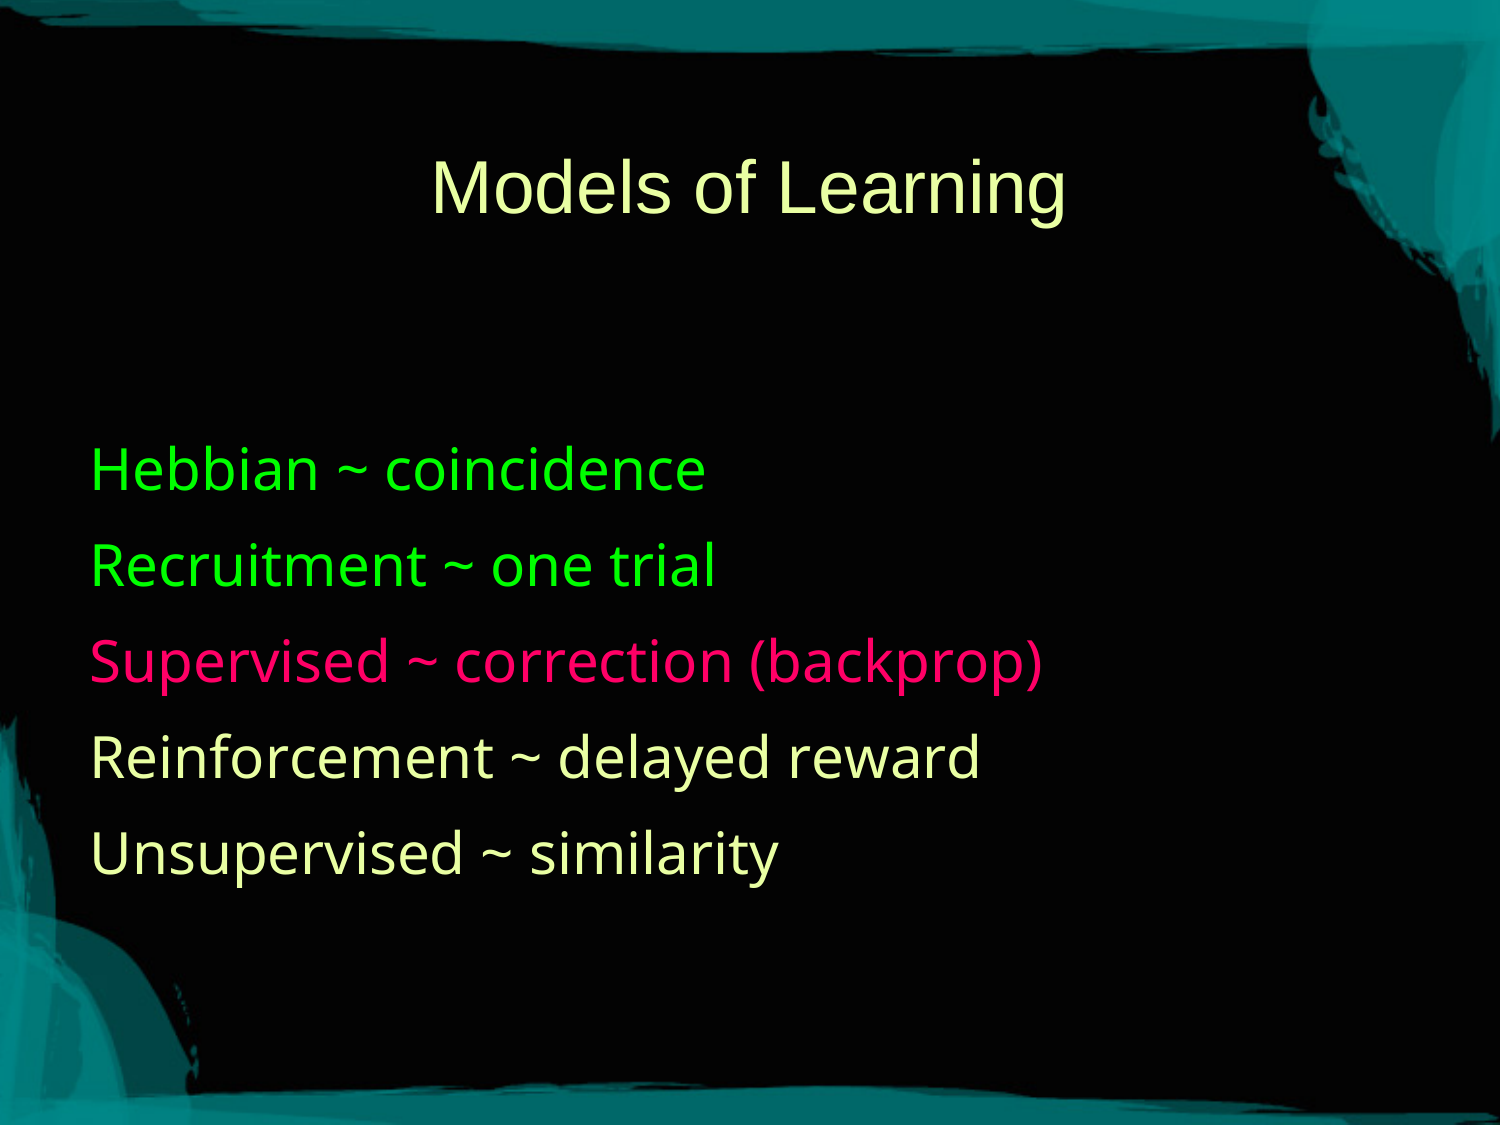

# Models of Learning
Hebbian ~ coincidence
Recruitment ~ one trial
Supervised ~ correction (backprop)
Reinforcement ~ delayed reward
Unsupervised ~ similarity